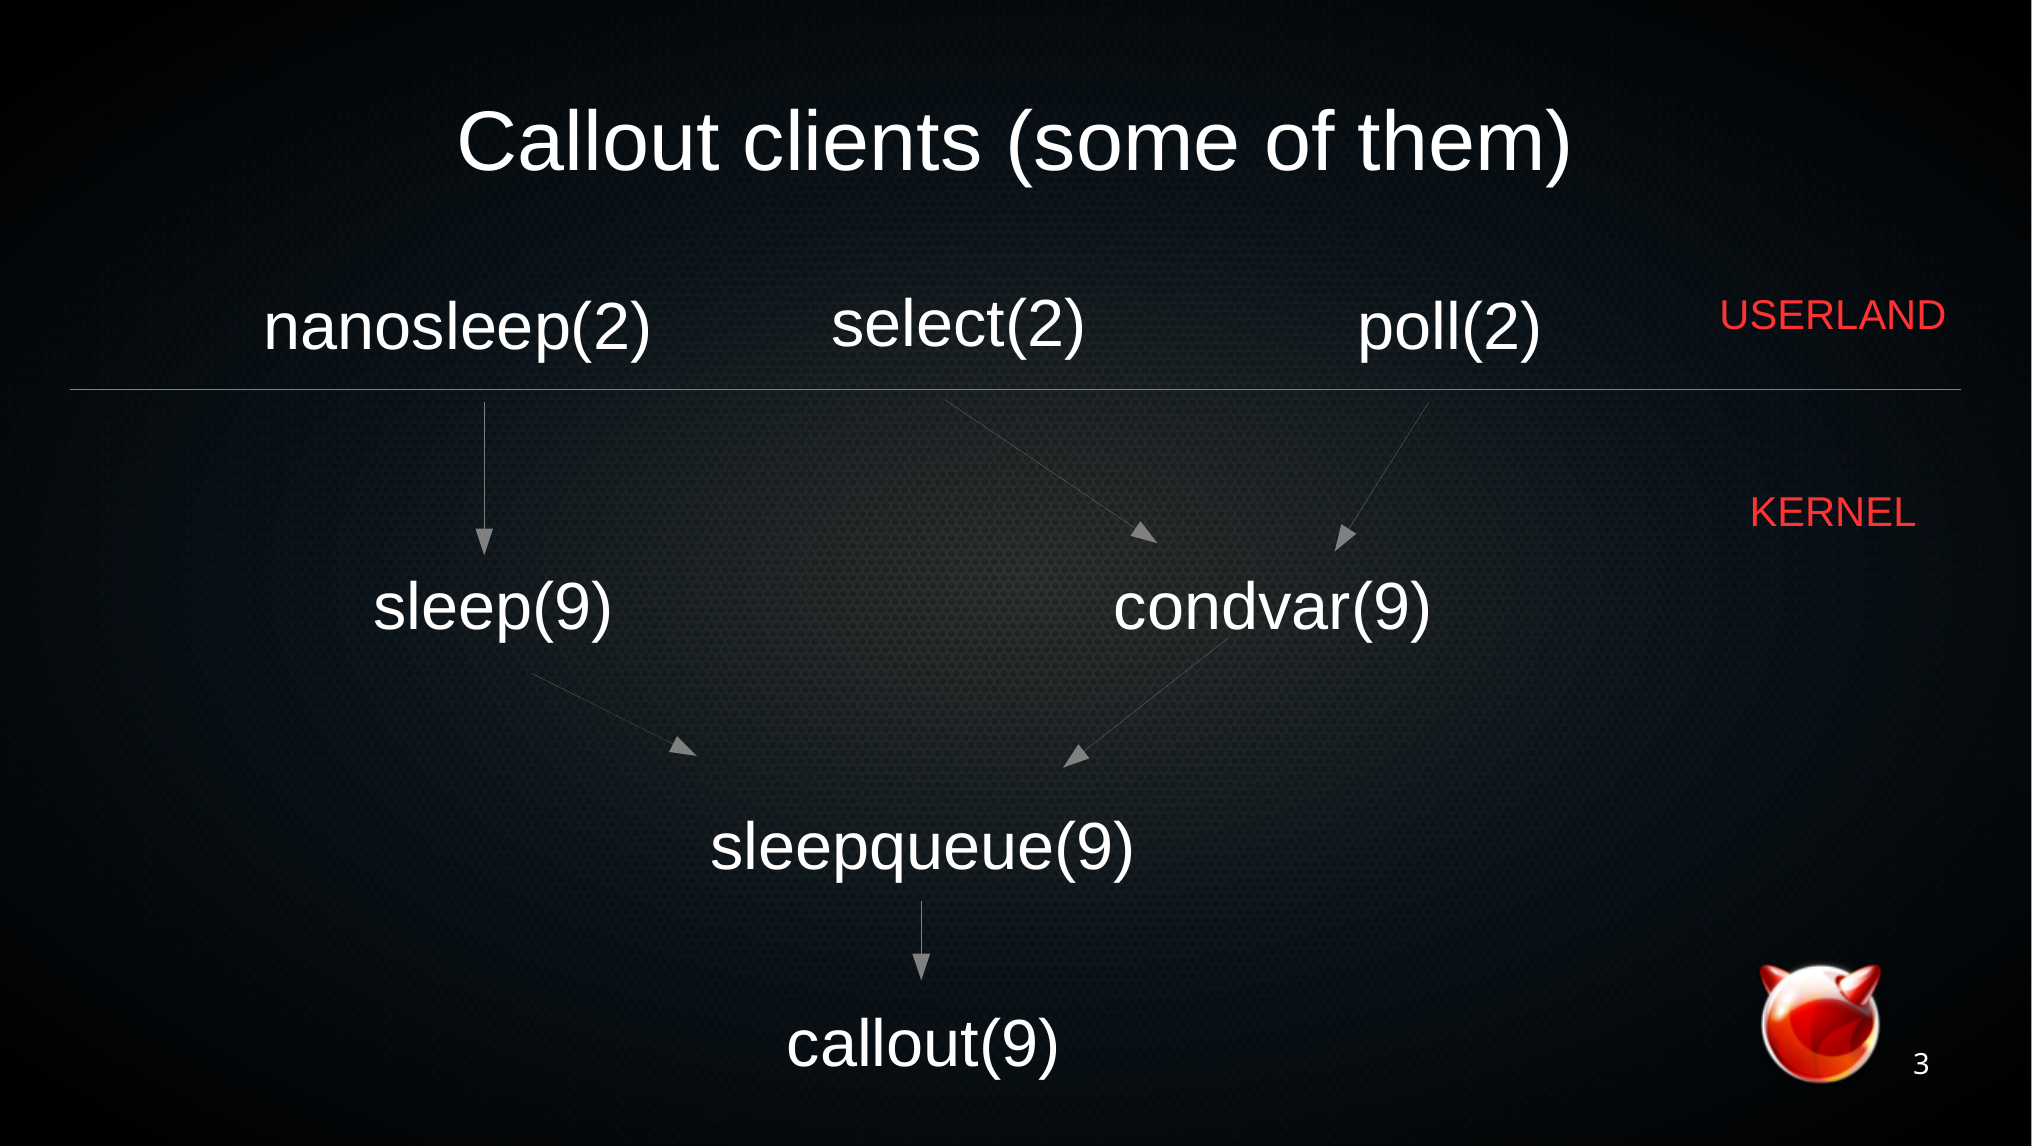

# Callout clients (some of them)
select(2)
USERLAND
nanosleep(2)
poll(2)
KERNEL
sleep(9)
condvar(9)
sleepqueue(9)
callout(9)
3